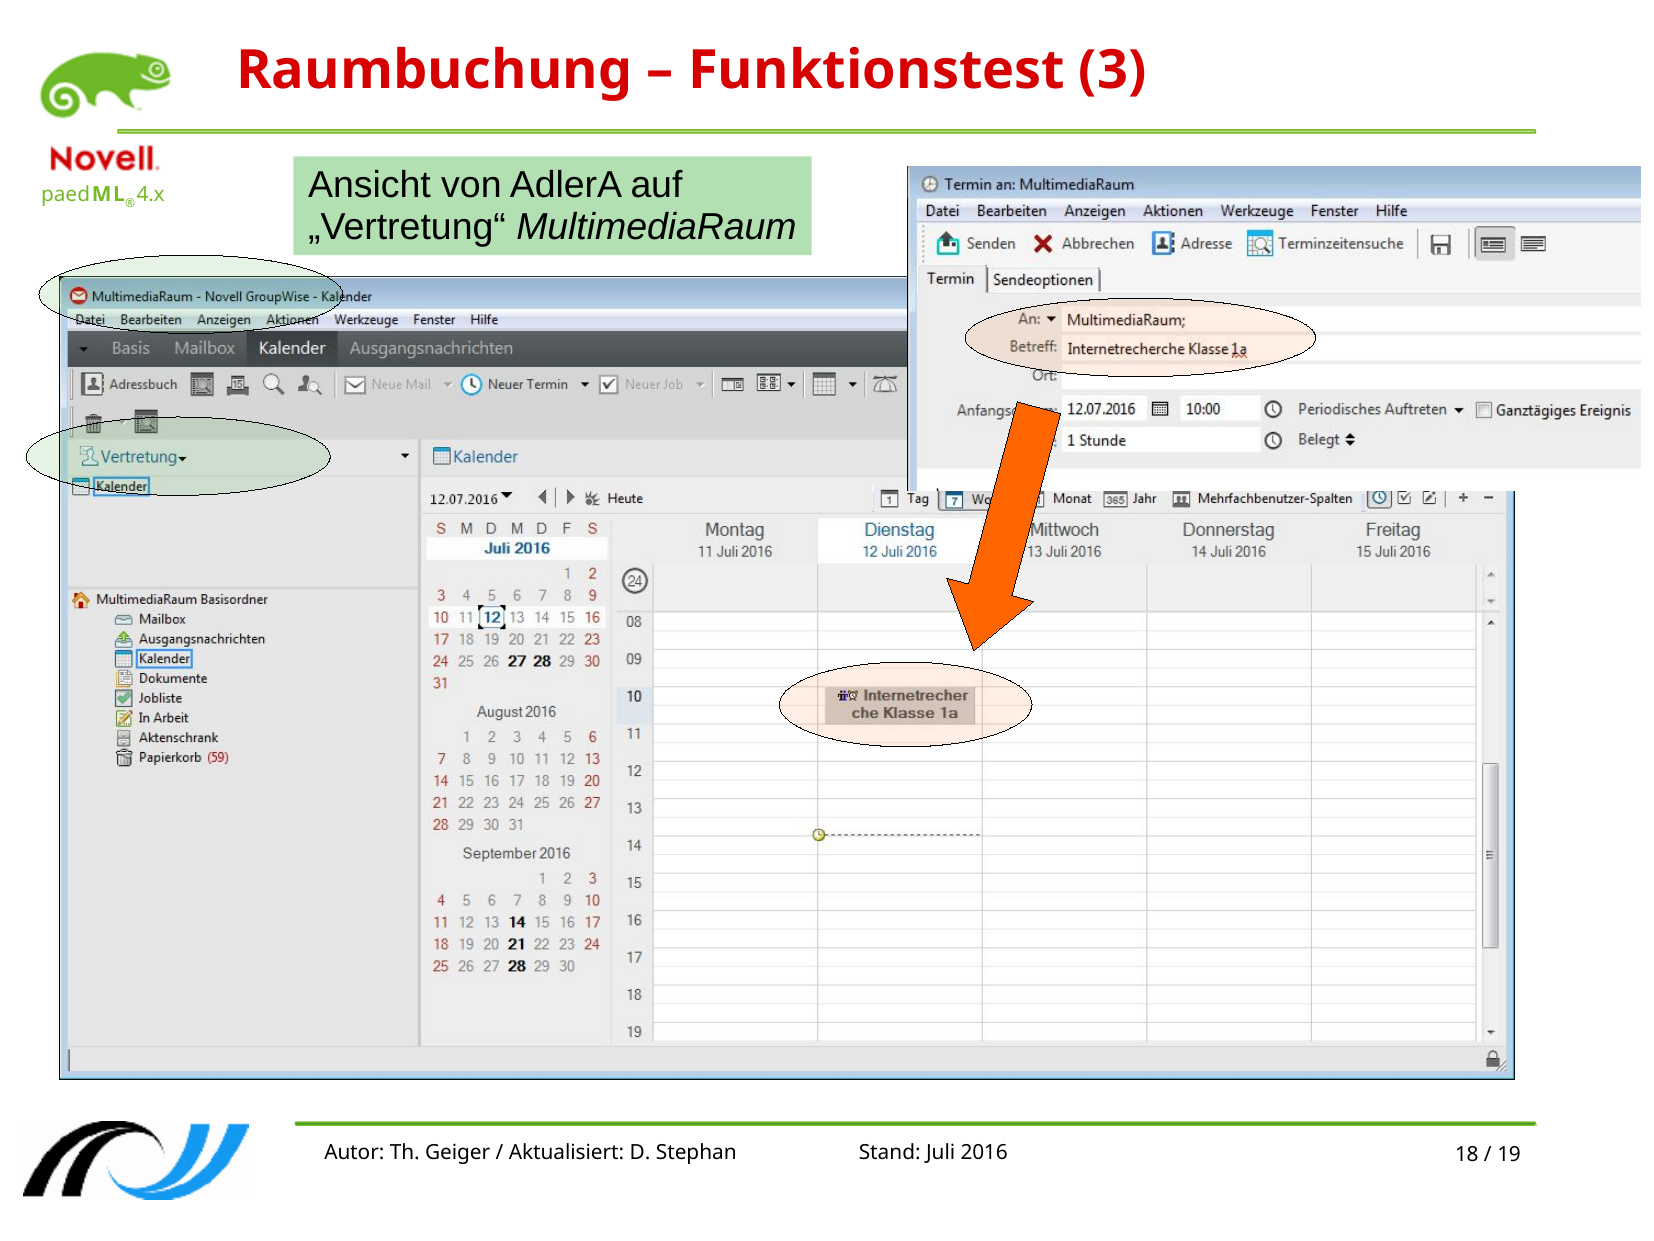

# Raumbuchung – Funktionstest (3)
Ansicht von AdlerA auf
„Vertretung“ MultimediaRaum
Autor: Th. Geiger / Aktualisiert: D. Stephan
Juli 2016
18